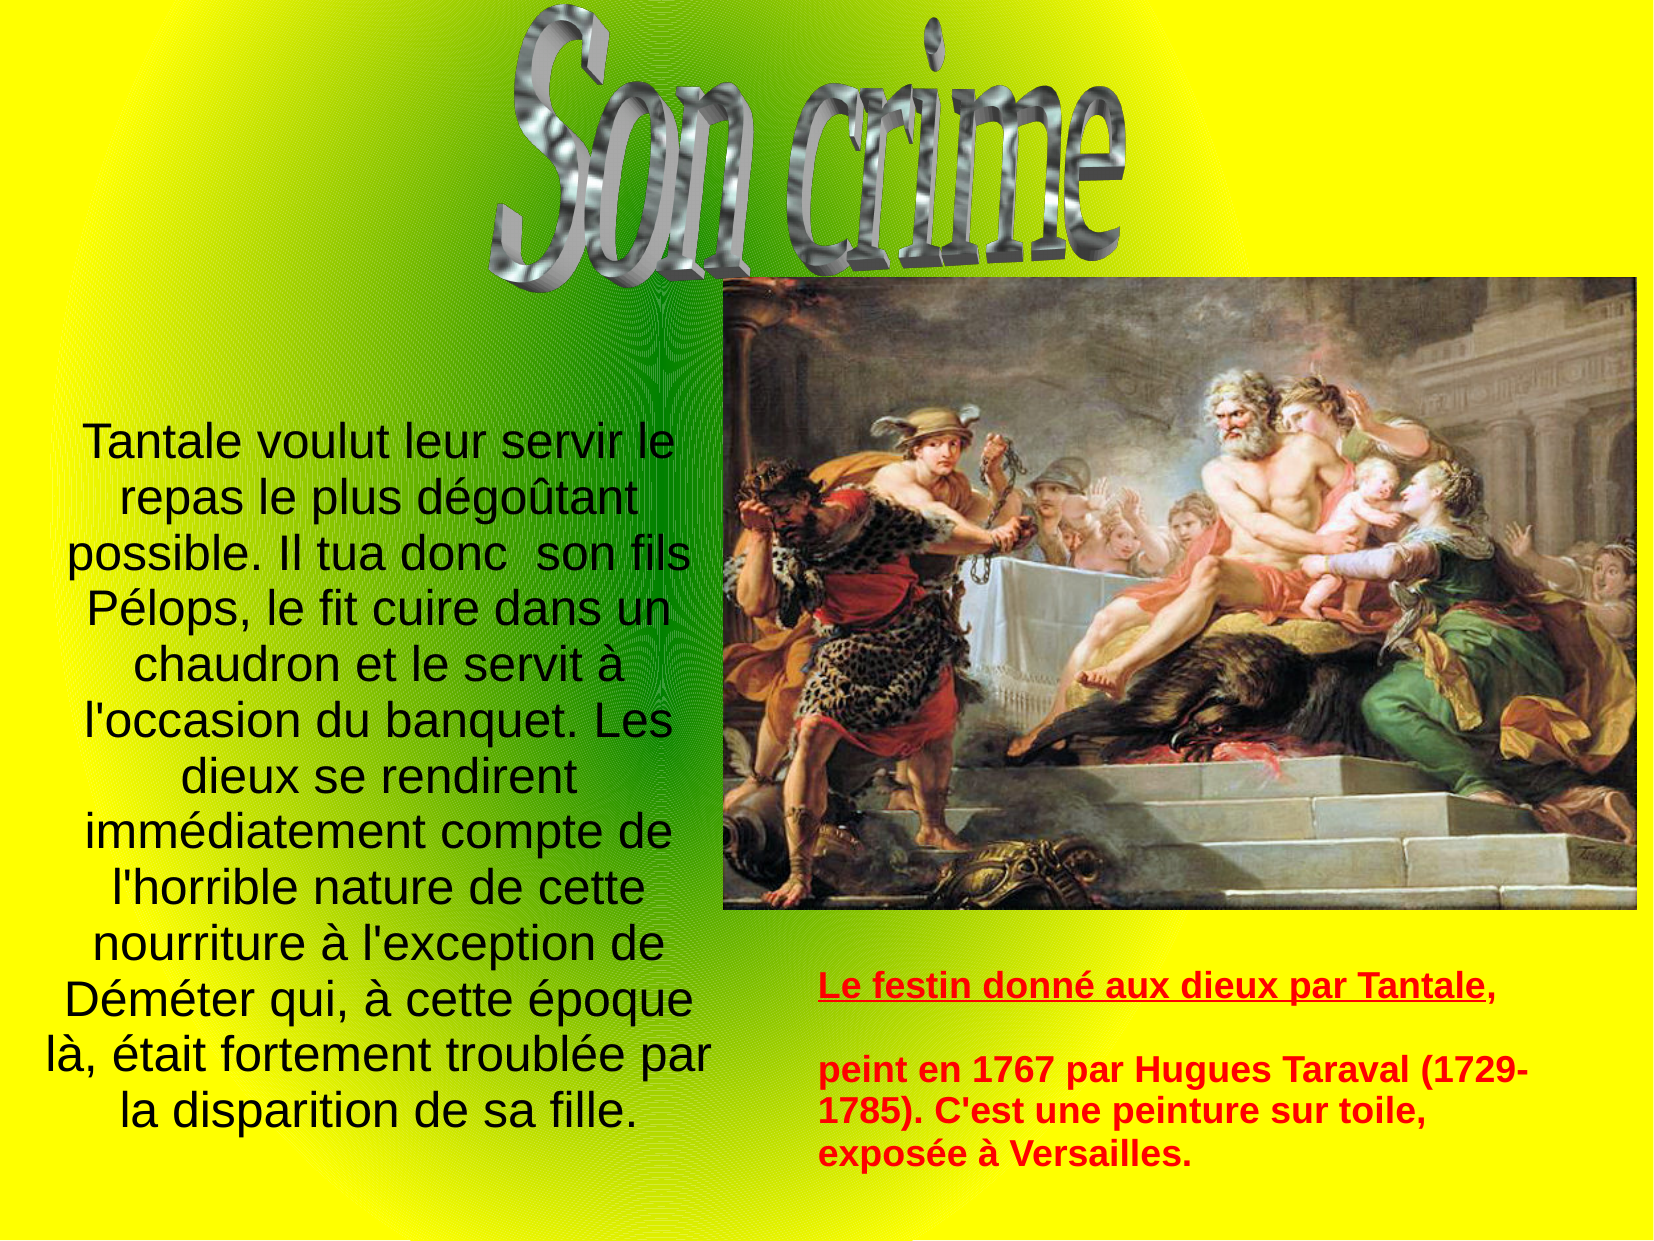

Son crime
# Tantale voulut leur servir le repas le plus dégoûtant possible. Il tua donc son fils Pélops, le fit cuire dans un chaudron et le servit à l'occasion du banquet. Les dieux se rendirent immédiatement compte de l'horrible nature de cette nourriture à l'exception de Déméter qui, à cette époque là, était fortement troublée par la disparition de sa fille.
Le festin donné aux dieux par Tantale,
peint en 1767 par Hugues Taraval (1729-1785). C'est une peinture sur toile, exposée à Versailles.